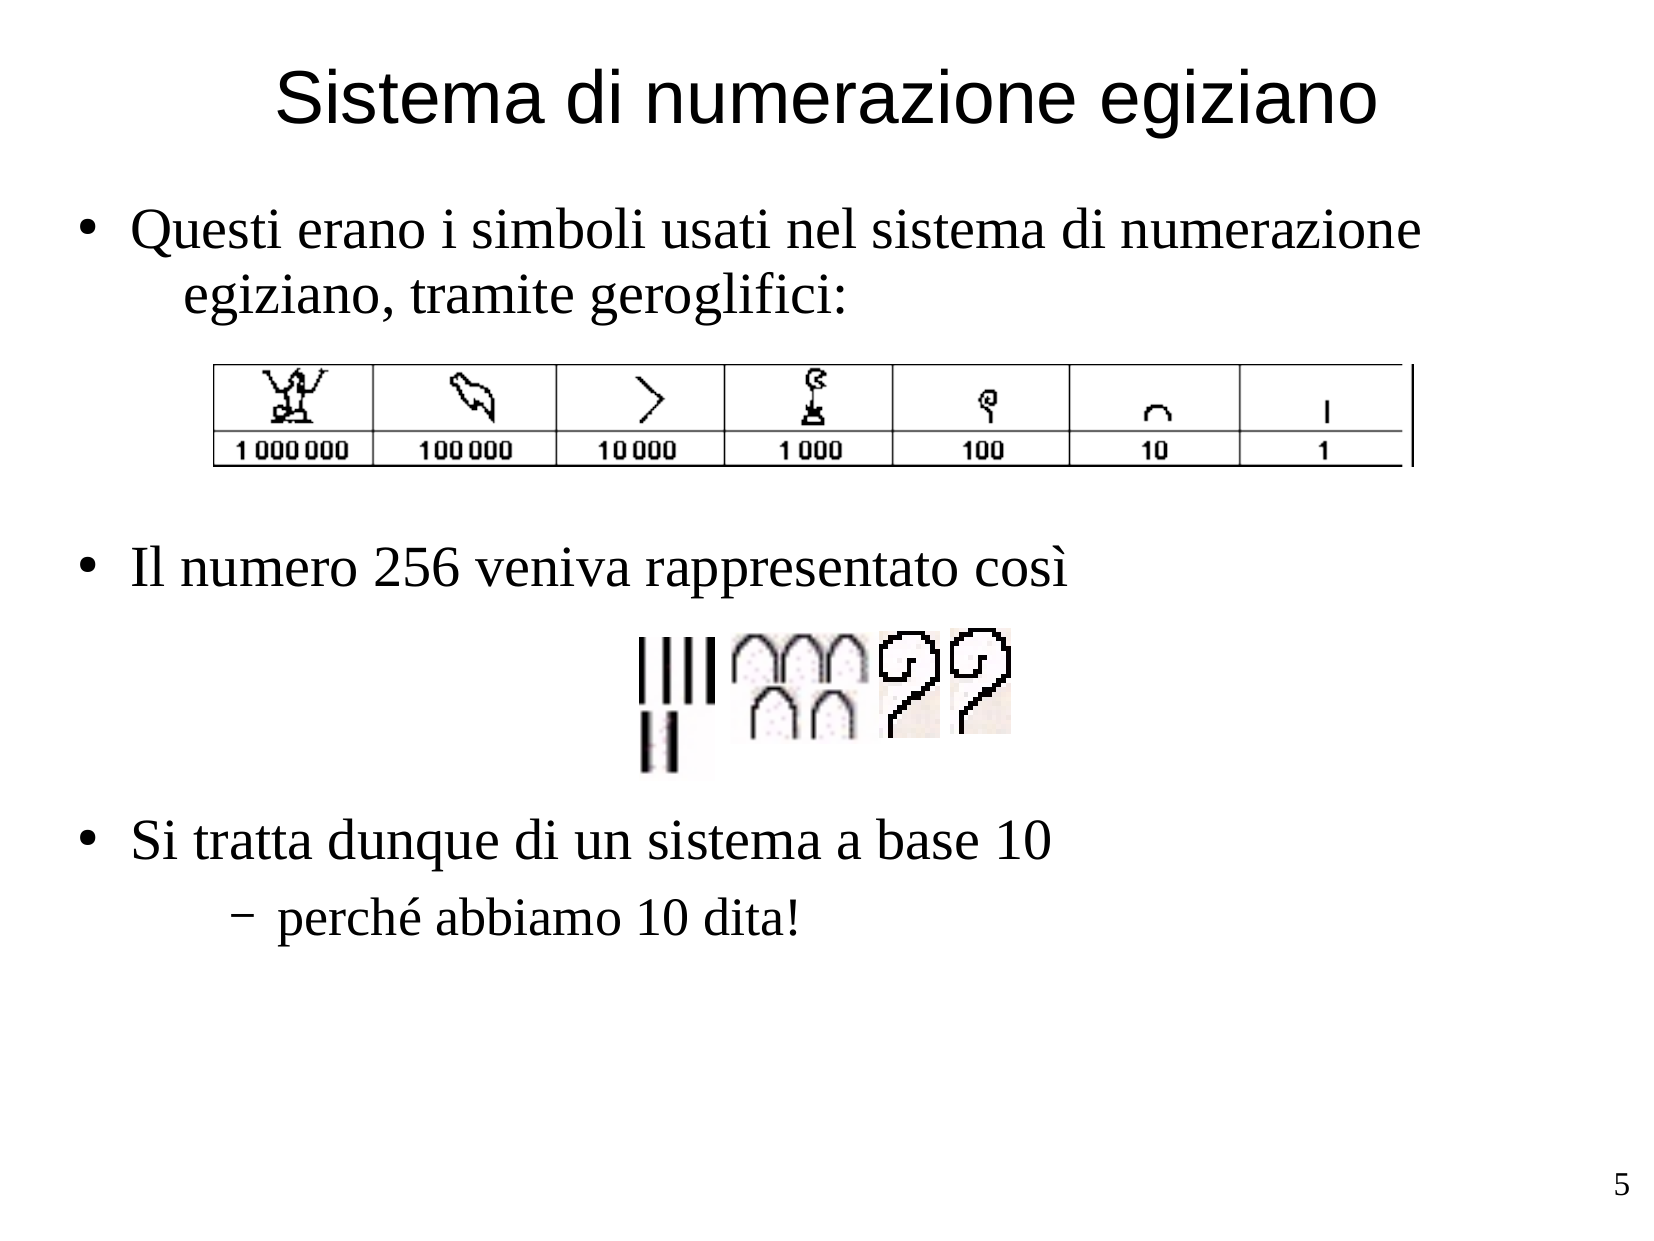

# Sistema di numerazione egiziano
Questi erano i simboli usati nel sistema di numerazione egiziano, tramite geroglifici:
Il numero 256 veniva rappresentato così
Si tratta dunque di un sistema a base 10
perché abbiamo 10 dita!